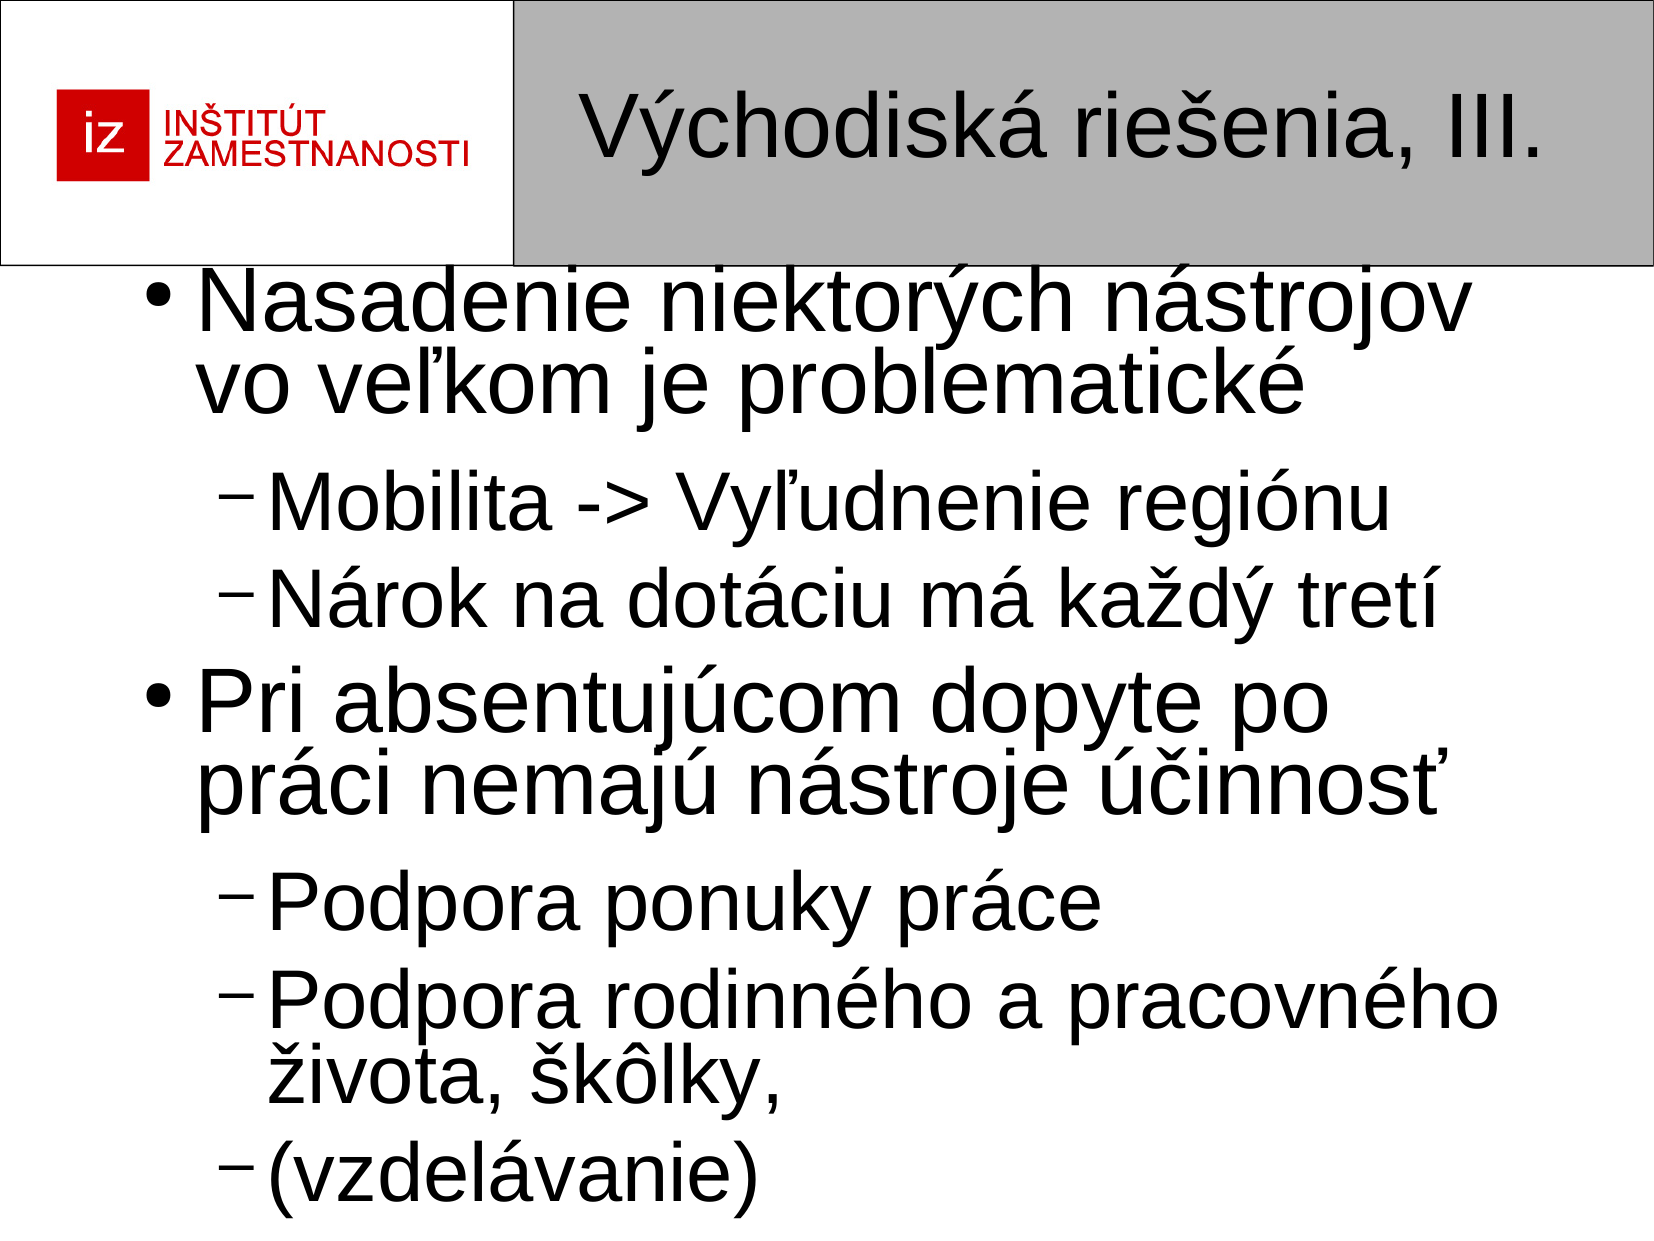

# Východiská riešenia, III.
Nasadenie niektorých nástrojov vo veľkom je problematické
Mobilita -> Vyľudnenie regiónu
Nárok na dotáciu má každý tretí
Pri absentujúcom dopyte po práci nemajú nástroje účinnosť
Podpora ponuky práce
Podpora rodinného a pracovného života, škôlky,
(vzdelávanie)